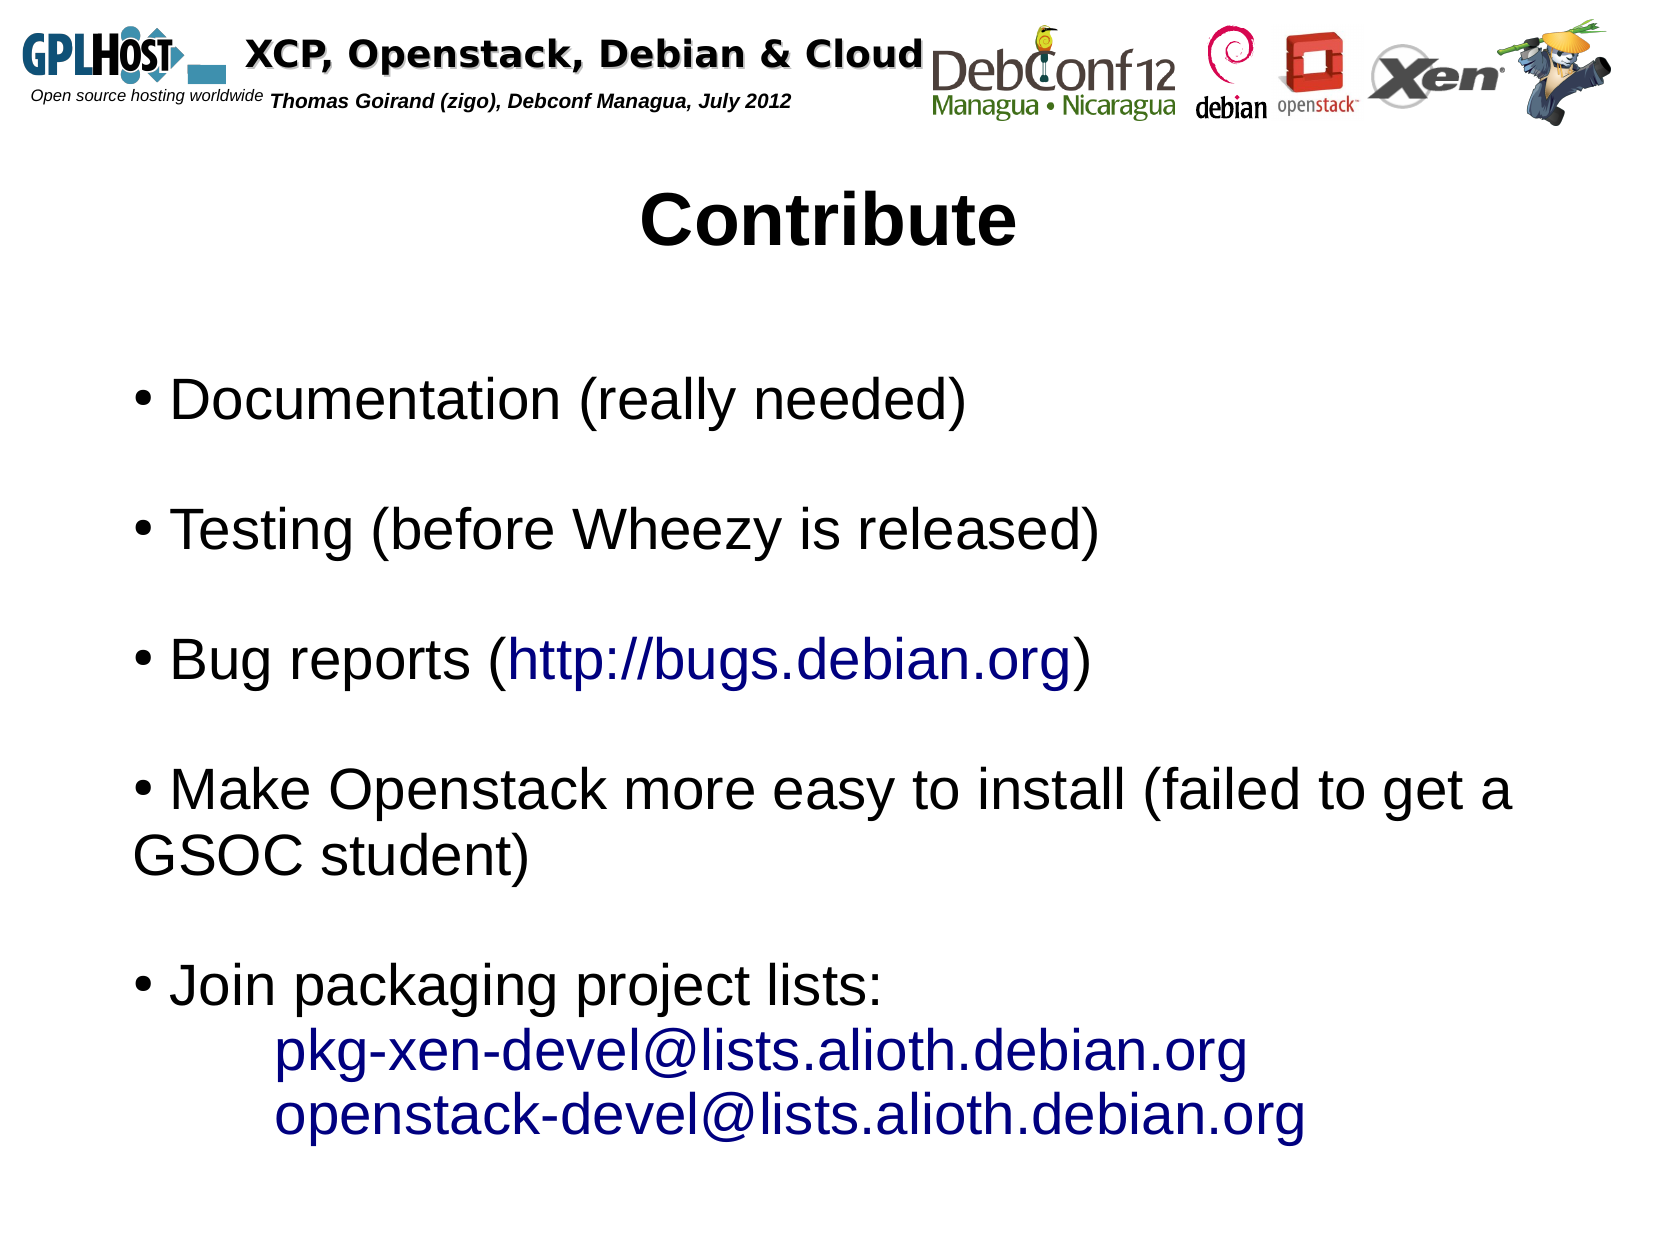

Contribute
 Documentation (really needed)
 Testing (before Wheezy is released)
 Bug reports (http://bugs.debian.org)
 Make Openstack more easy to install (failed to get a GSOC student)
 Join packaging project lists:
pkg-xen-devel@lists.alioth.debian.org
openstack-devel@lists.alioth.debian.org